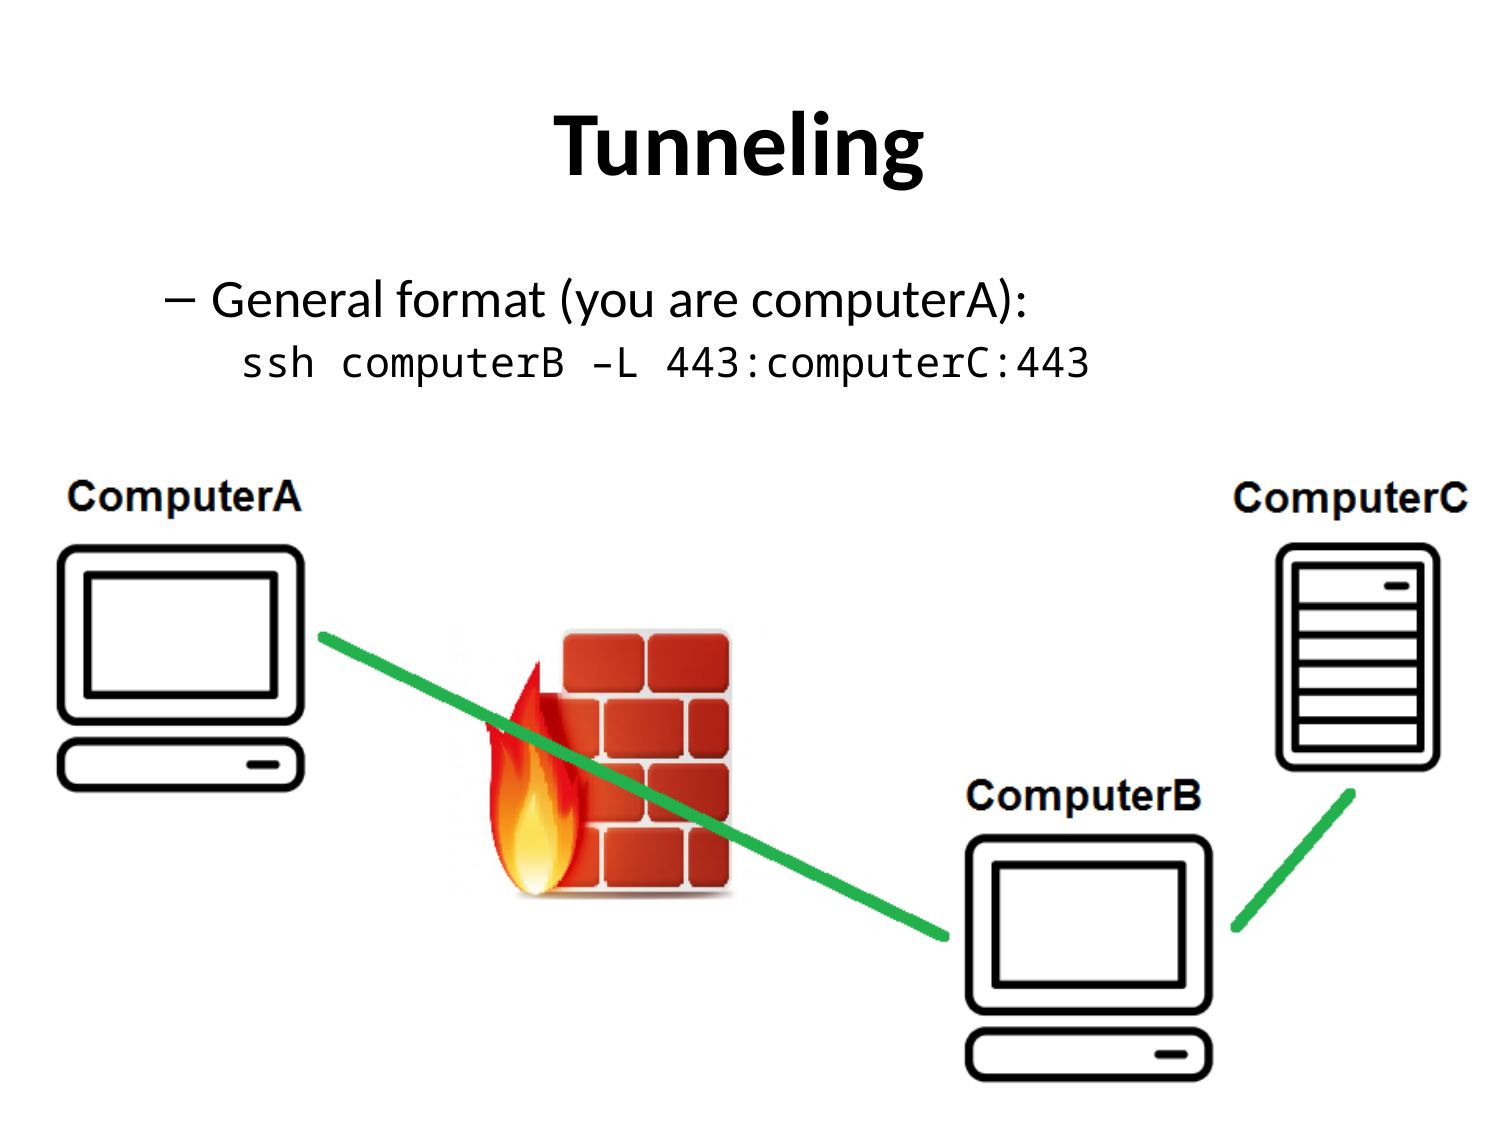

# Tunneling
General format (you are computerA):
	ssh computerB –L 443:computerC:443